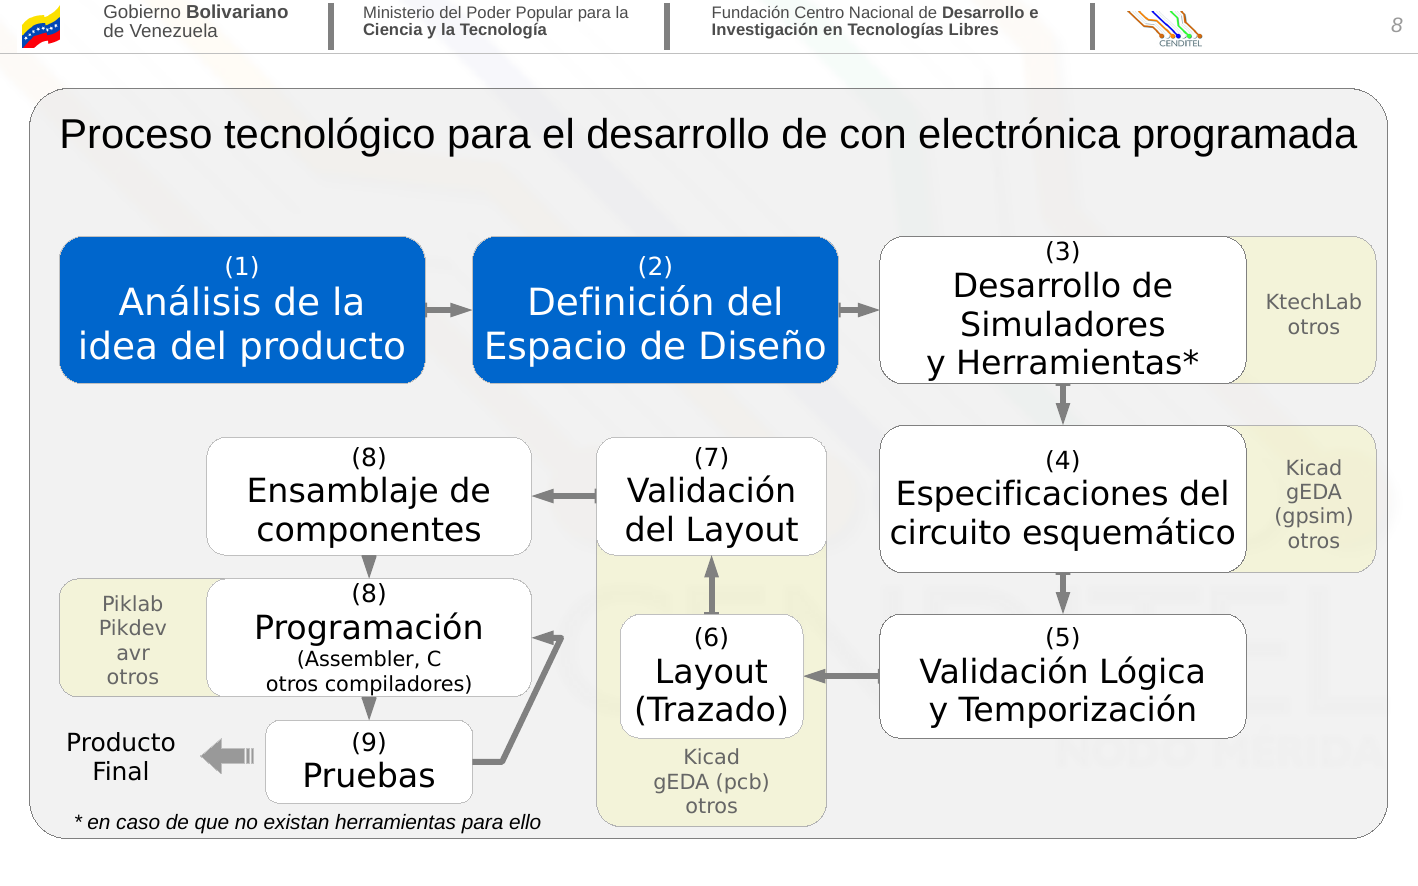

# Proceso tecnológico para el desarrollo de con electrónica programada
(1)
Análisis de la
idea del producto
(2)
Definición del
Espacio de Diseño
(3)
Desarrollo de
Simuladores
y Herramientas*
KtechLab
otros
(4)
Especificaciones del
circuito esquemático
(8)
Ensamblaje de
componentes
(7)
Validación
del Layout
Kicad
gEDA (gpsim)
otros
(8)
Programación
(Assembler, C
otros compiladores)
Piklab
Pikdev
avr
otros
(6)
Layout
(Trazado)
(5)
Validación Lógica
y Temporización
Producto
Final
(9)
Pruebas
Kicad
gEDA (pcb)
otros
* en caso de que no existan herramientas para ello